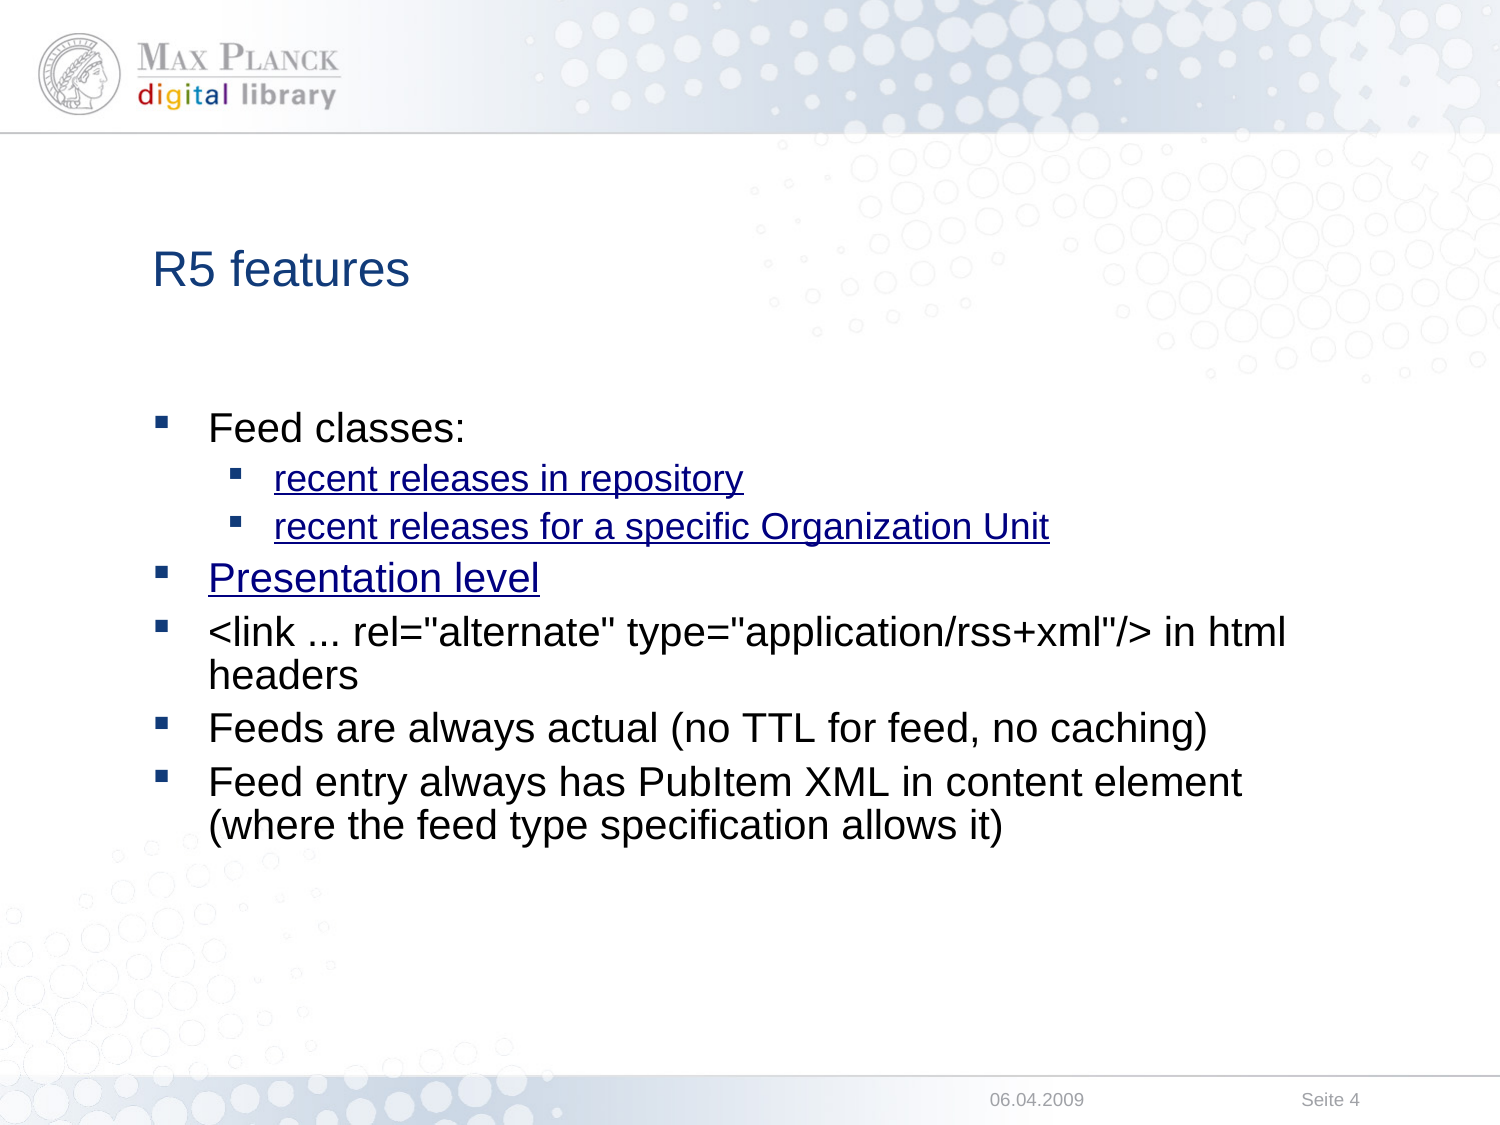

# R5 features
Feed classes:
recent releases in repository
recent releases for a specific Organization Unit
Presentation level
<link ... rel="alternate" type="application/rss+xml"/> in html headers
Feeds are always actual (no TTL for feed, no caching)
Feed entry always has PubItem XML in content element (where the feed type specification allows it)